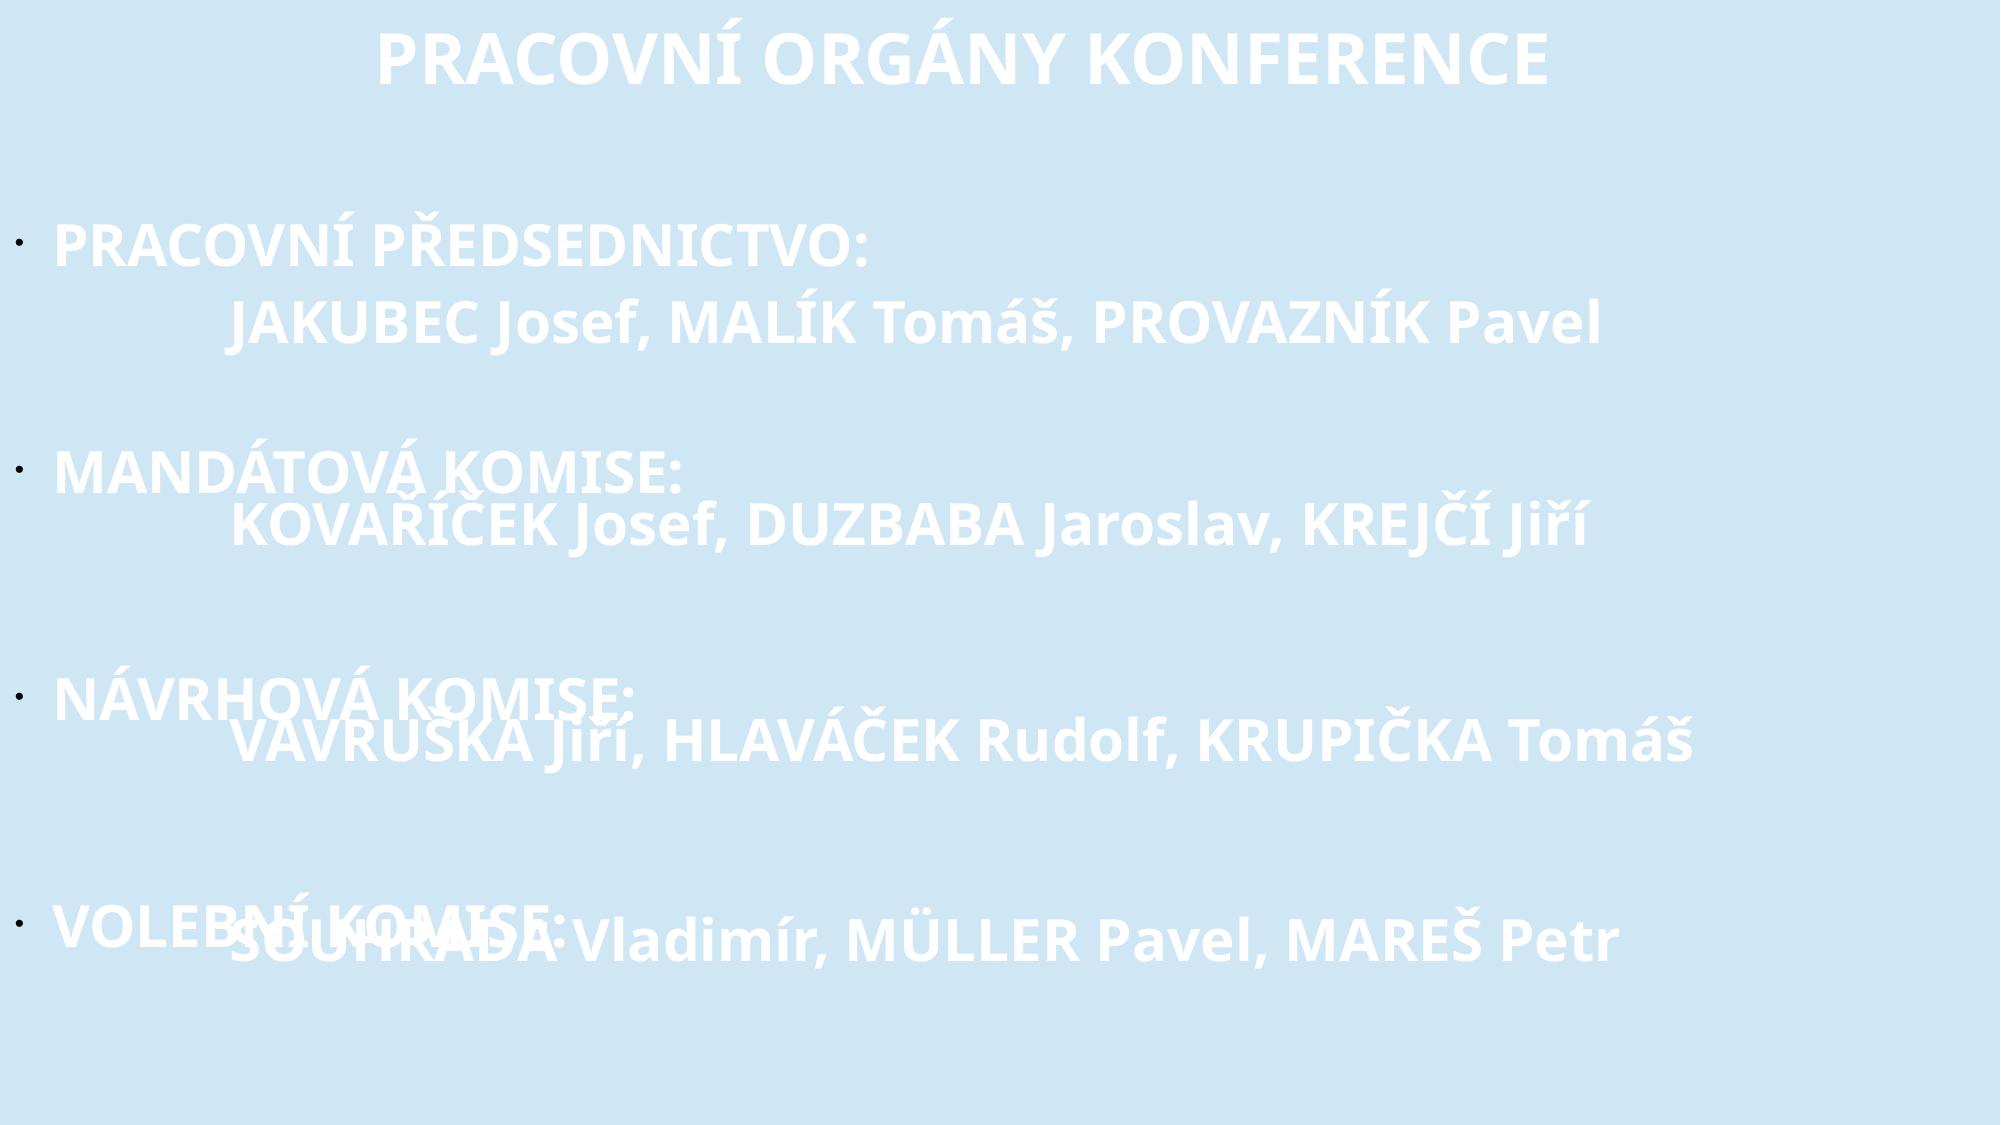

# PRACOVNÍ ORGÁNY KONFERENCE
PRACOVNÍ PŘEDSEDNICTVO:
MANDÁTOVÁ KOMISE:
NÁVRHOVÁ KOMISE:
VOLEBNÍ KOMISE:
JAKUBEC Josef, MALÍK Tomáš, PROVAZNÍK Pavel
KOVAŘÍČEK Josef, DUZBABA Jaroslav, KREJČÍ Jiří
VAVRUŠKA Jiří, HLAVÁČEK Rudolf, KRUPIČKA Tomáš
SOUHRADA Vladimír, MÜLLER Pavel, MAREŠ Petr